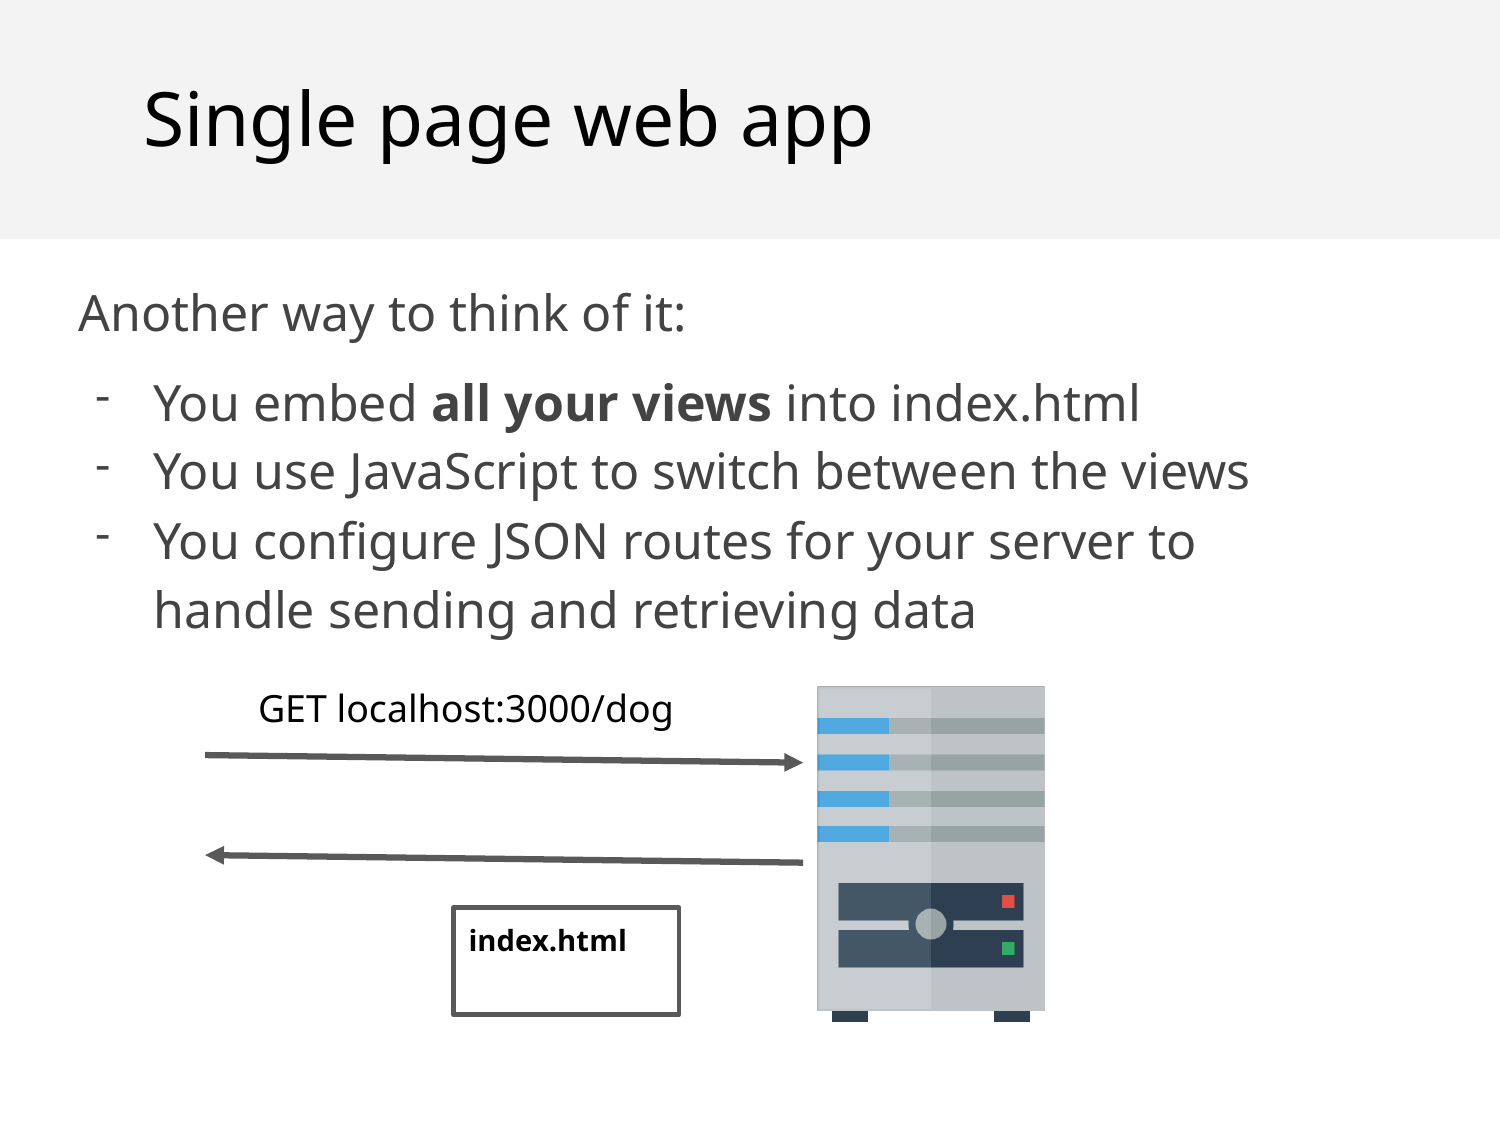

# Single page web app
Another way to think of it:
You embed all your views into index.html
You use JavaScript to switch between the views
You configure JSON routes for your server to handle sending and retrieving data
GET localhost:3000/dog
index.html